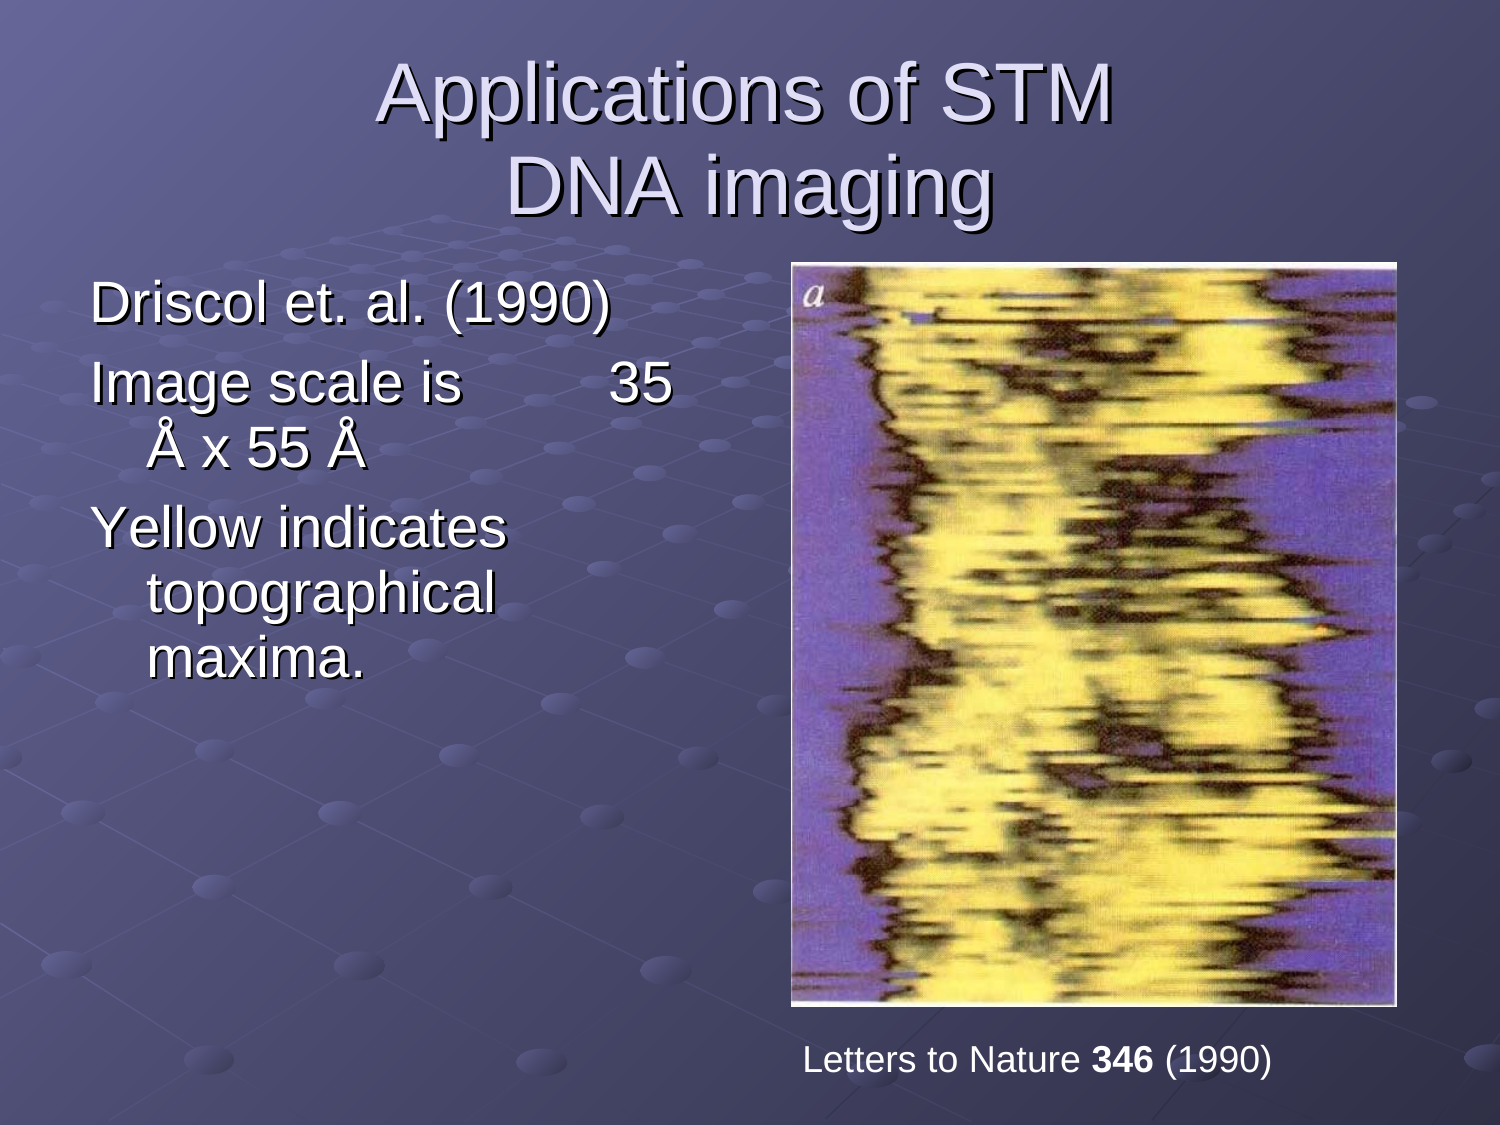

# Applications of STM DNA imaging
Driscol et. al. (1990)
Image scale is 35 Å x 55 Å
Yellow indicates topographical maxima.
Letters to Nature 346 (1990)